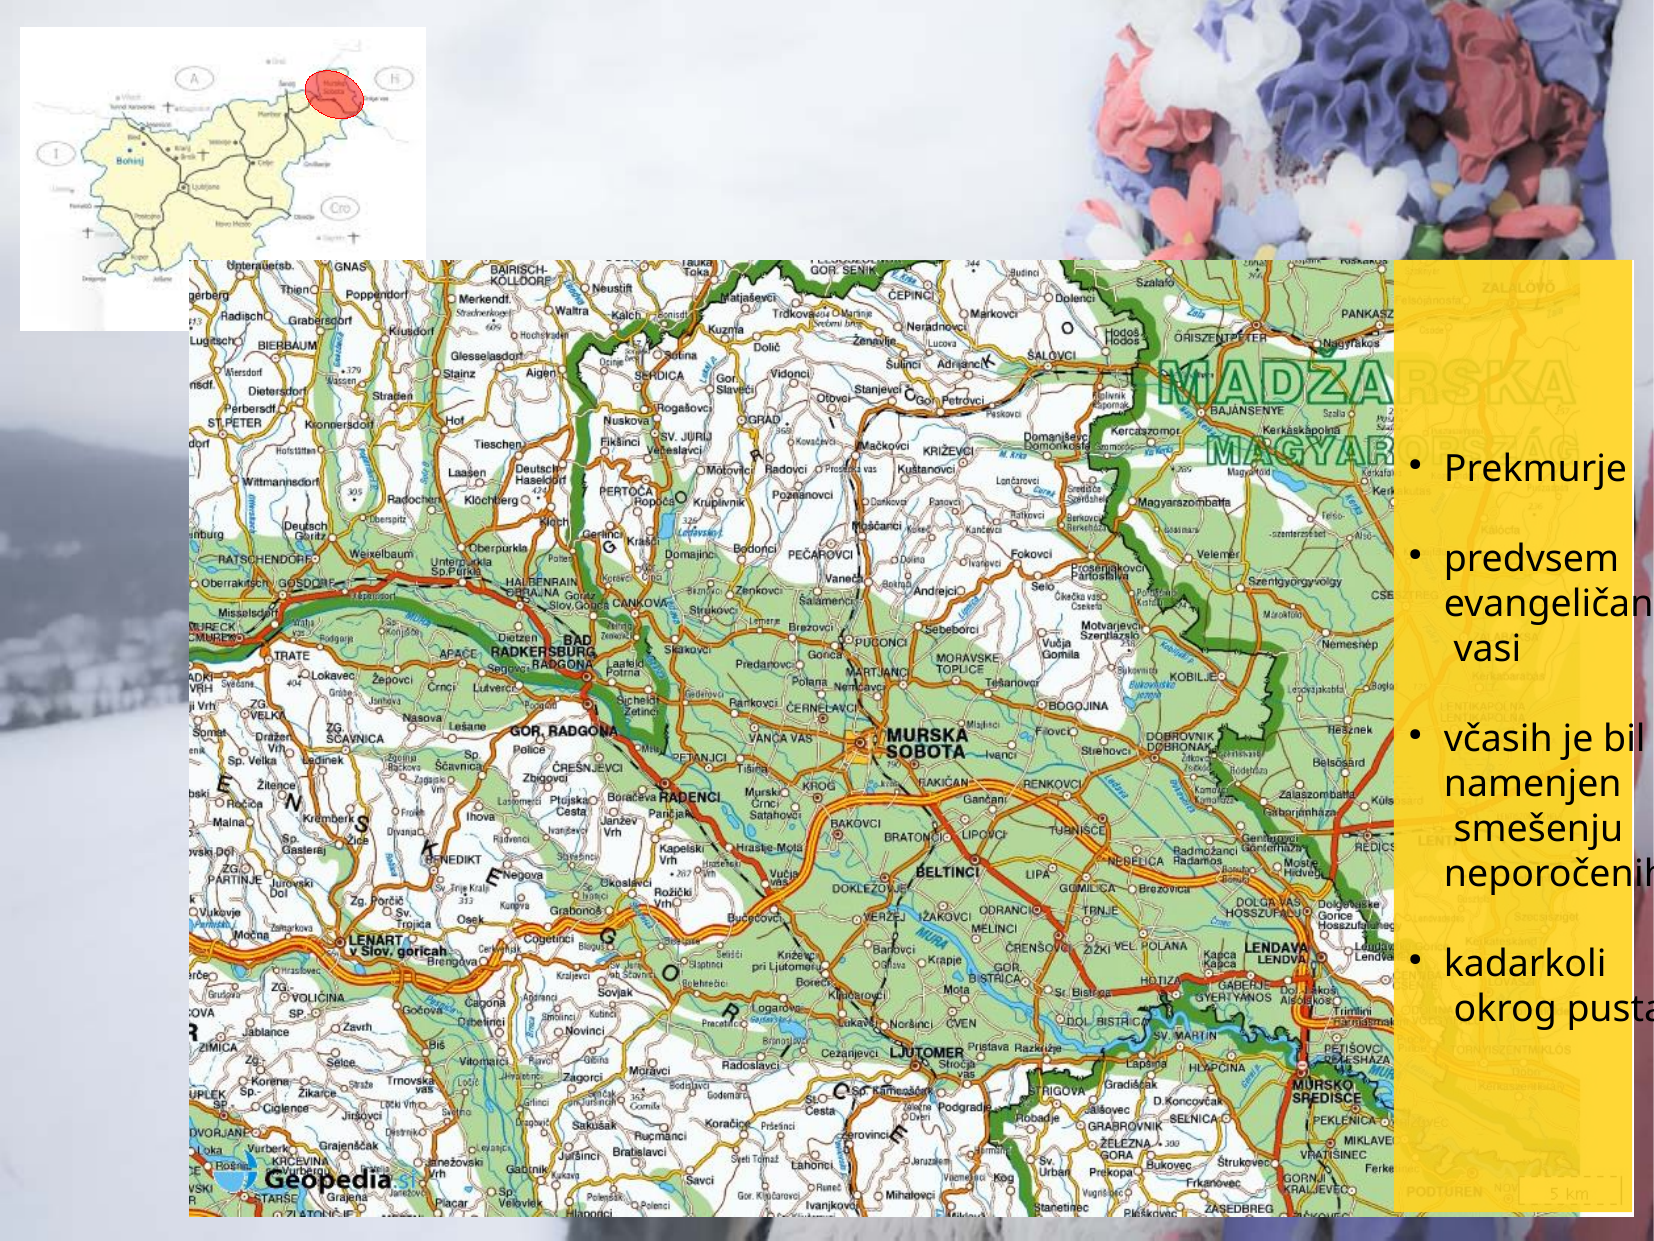

Prekmurje
predvsem
evangeličanske
 vasi
včasih je bil
namenjen
 smešenju
neporočenih
kadarkoli
 okrog pusta